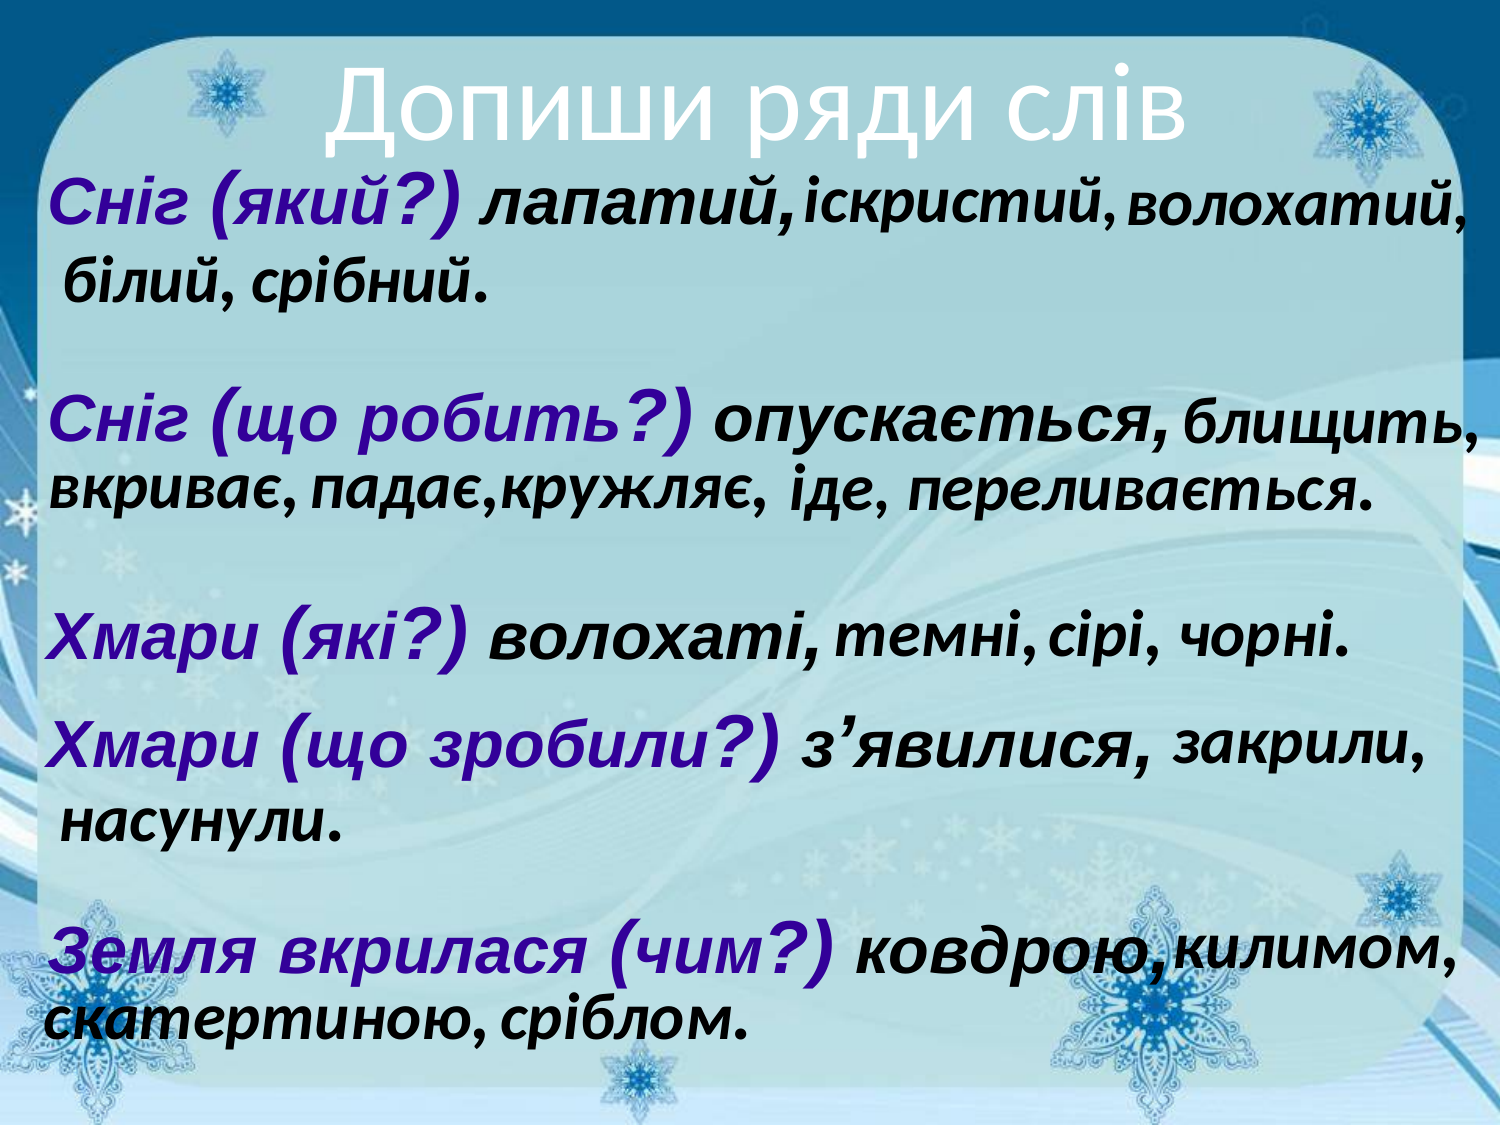

Допиши ряди слів
Сніг (який?) лапатий,
Сніг (що робить?) опускається,
Хмари (які?) волохаті,
Хмари (що зробили?) з’явилися,
Земля вкрилася (чим?) ковдрою,
іскристий,
волохатий,
білий,
срібний.
блищить,
вкриває,
падає,
кружляє,
переливається.
іде,
темні,
сірі,
чорні.
закрили,
насунули.
килимом,
скатертиною,
сріблом.